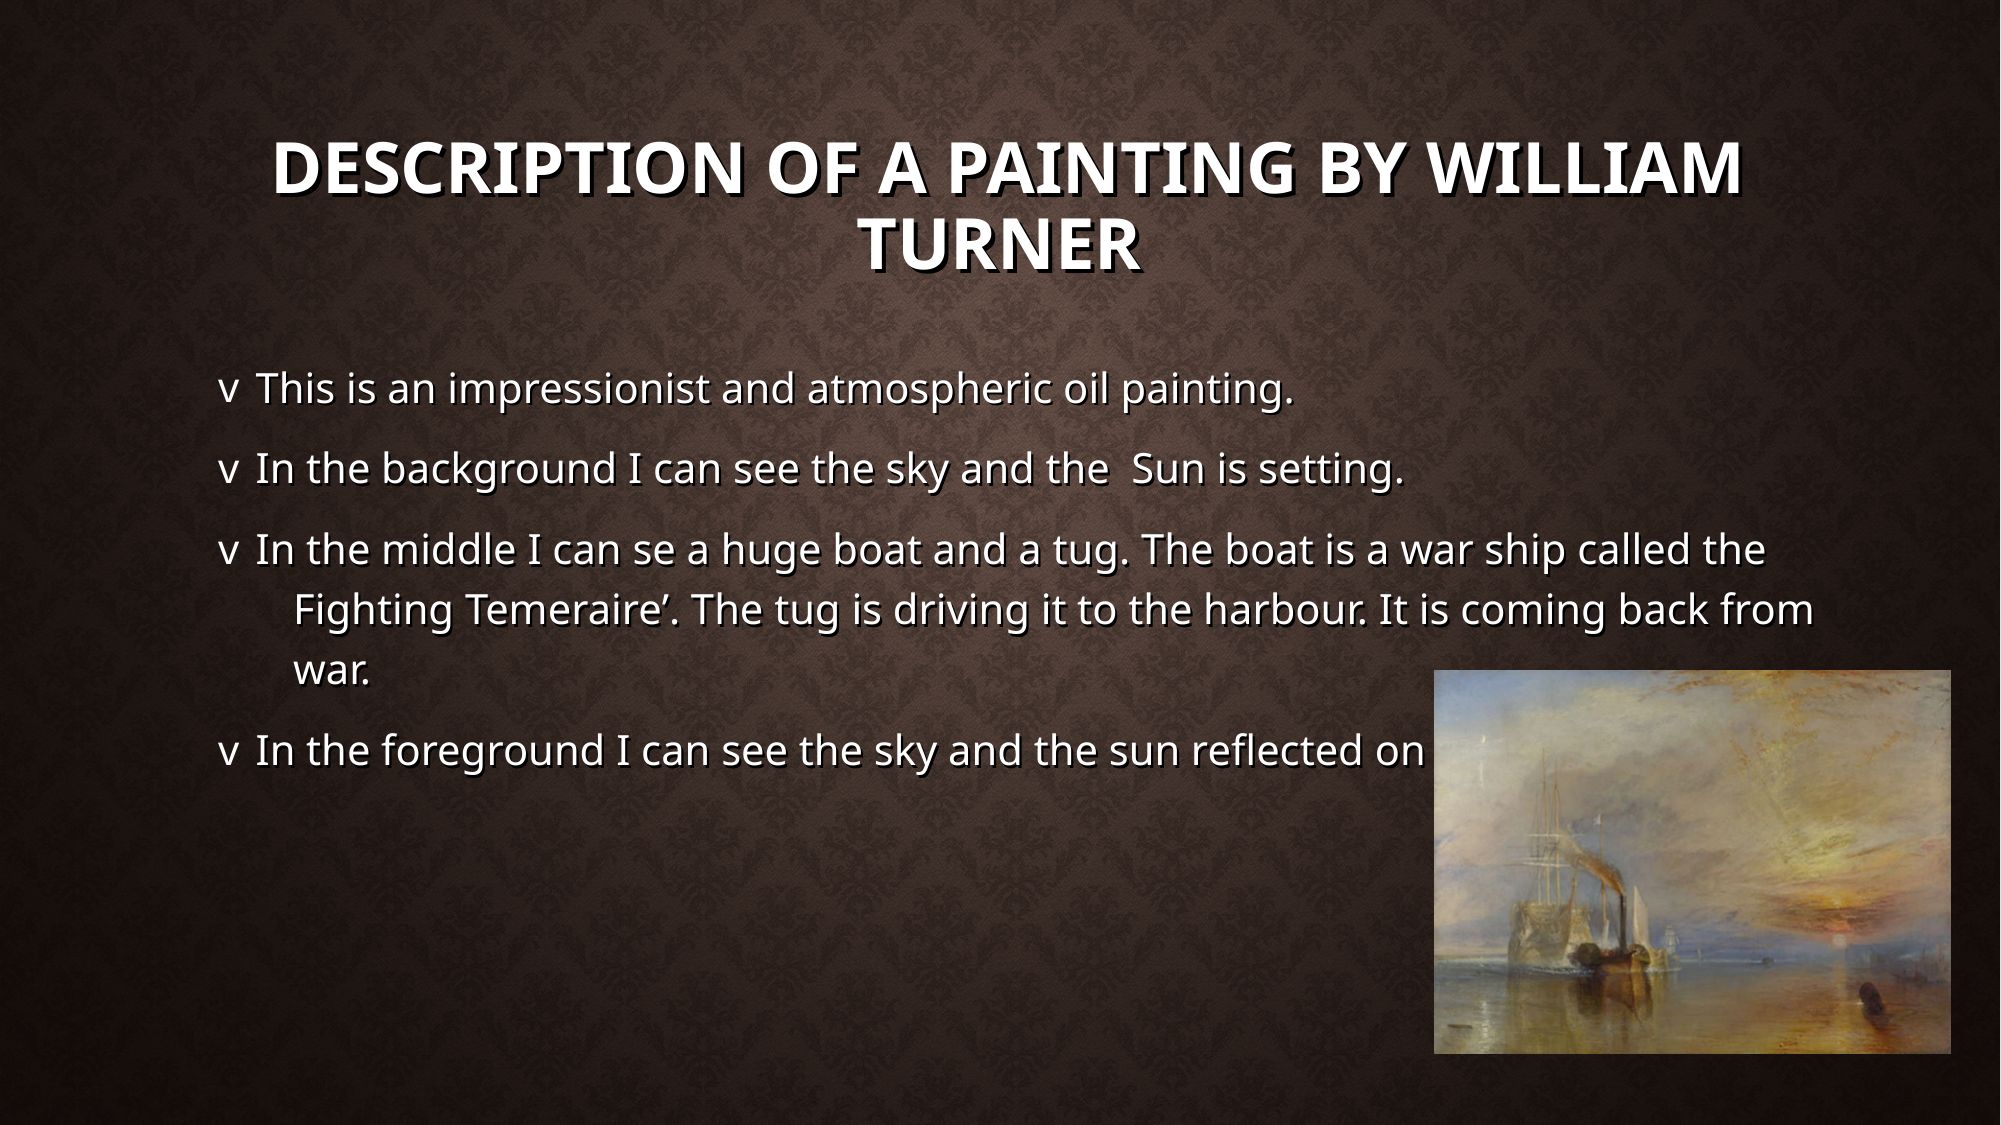

# Description of a painting by William Turner
This is an impressionist and atmospheric oil painting.
In the background I can see the sky and the Sun is setting.
In the middle I can se a huge boat and a tug. The boat is a war ship called the Fighting Temeraire’. The tug is driving it to the harbour. It is coming back from war.
In the foreground I can see the sky and the sun reflected on the sea.